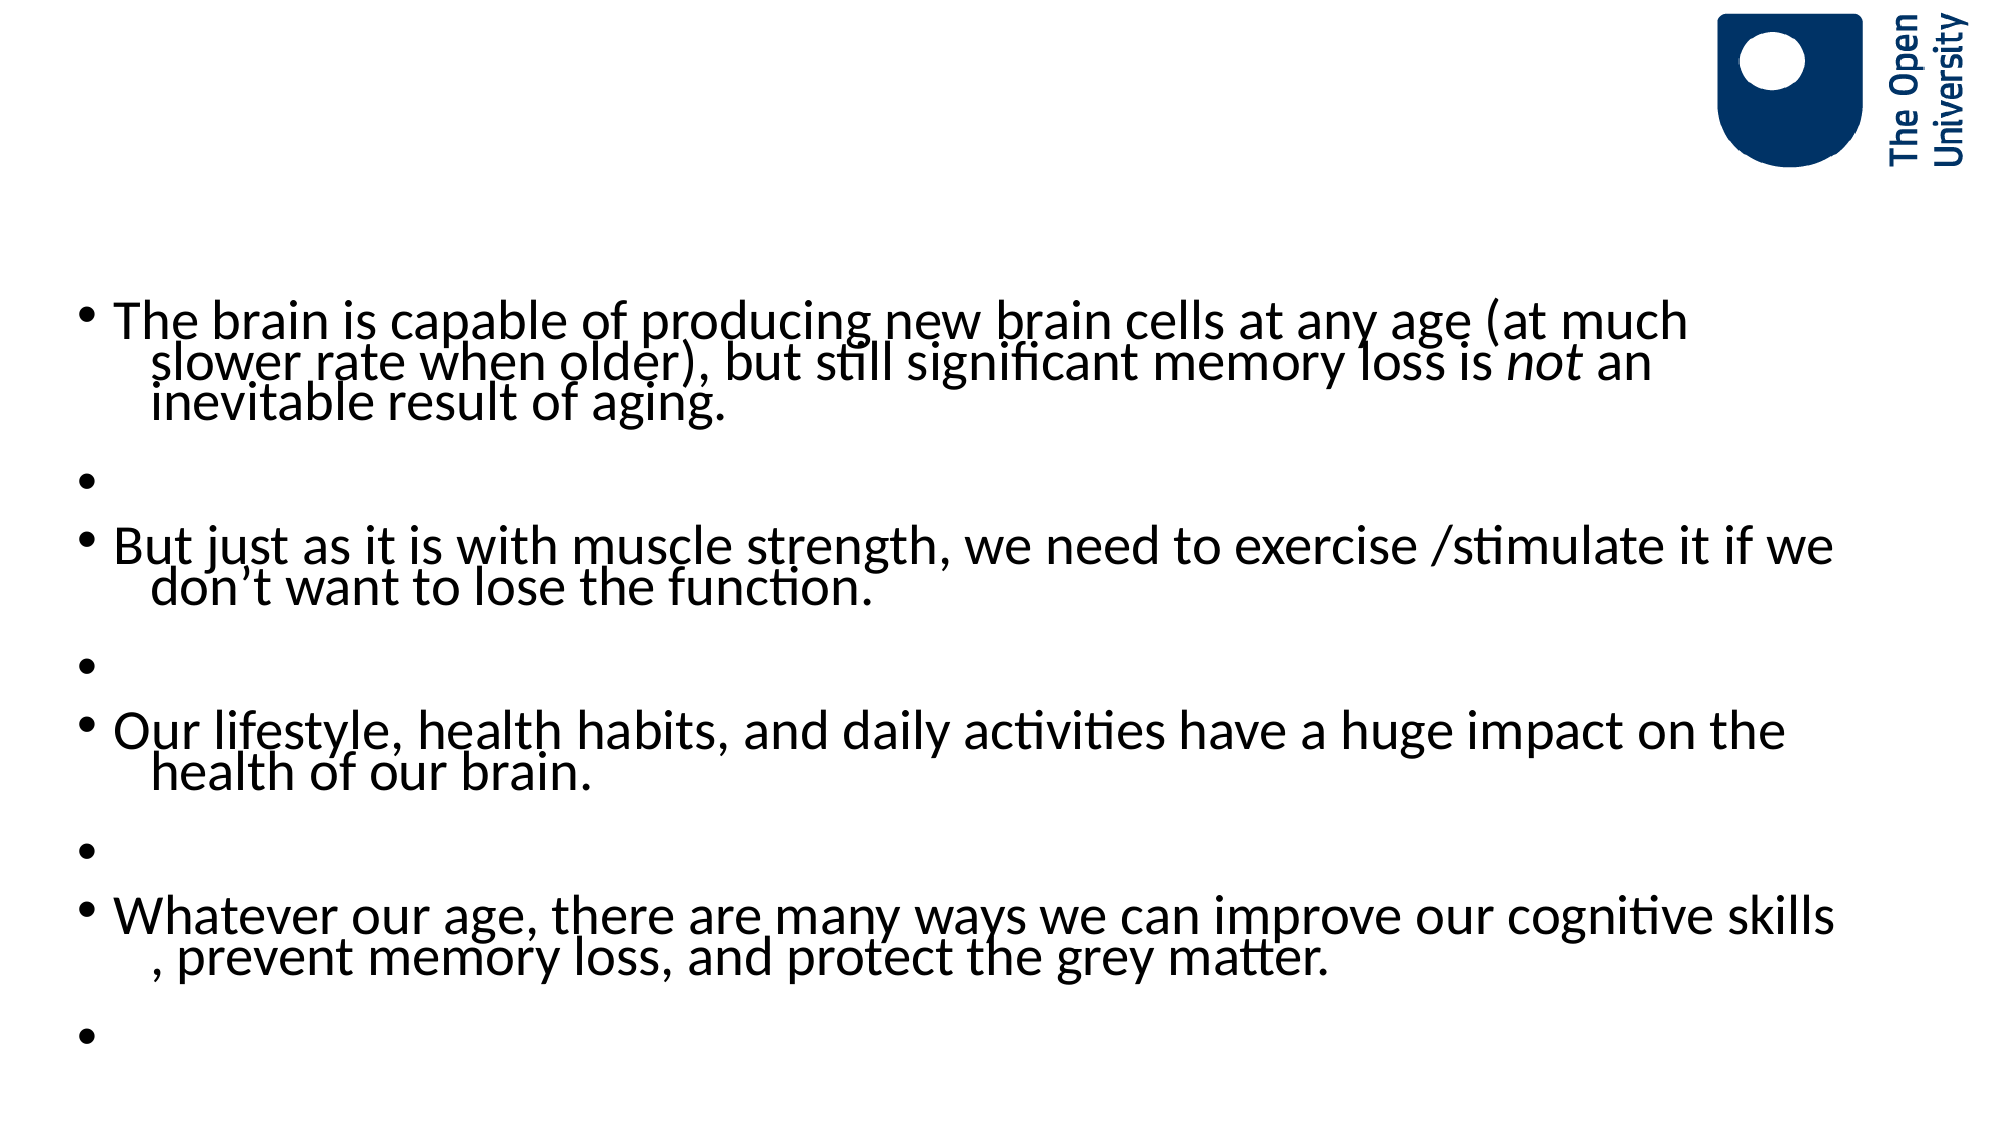

# The brain is capable of producing new brain cells at any age (at much slower rate when older), but still significant memory loss is not an inevitable result of aging.
But just as it is with muscle strength, we need to exercise /stimulate it if we don’t want to lose the function.
Our lifestyle, health habits, and daily activities have a huge impact on the health of our brain.
Whatever our age, there are many ways we can improve our cognitive skills, prevent memory loss, and protect the grey matter.